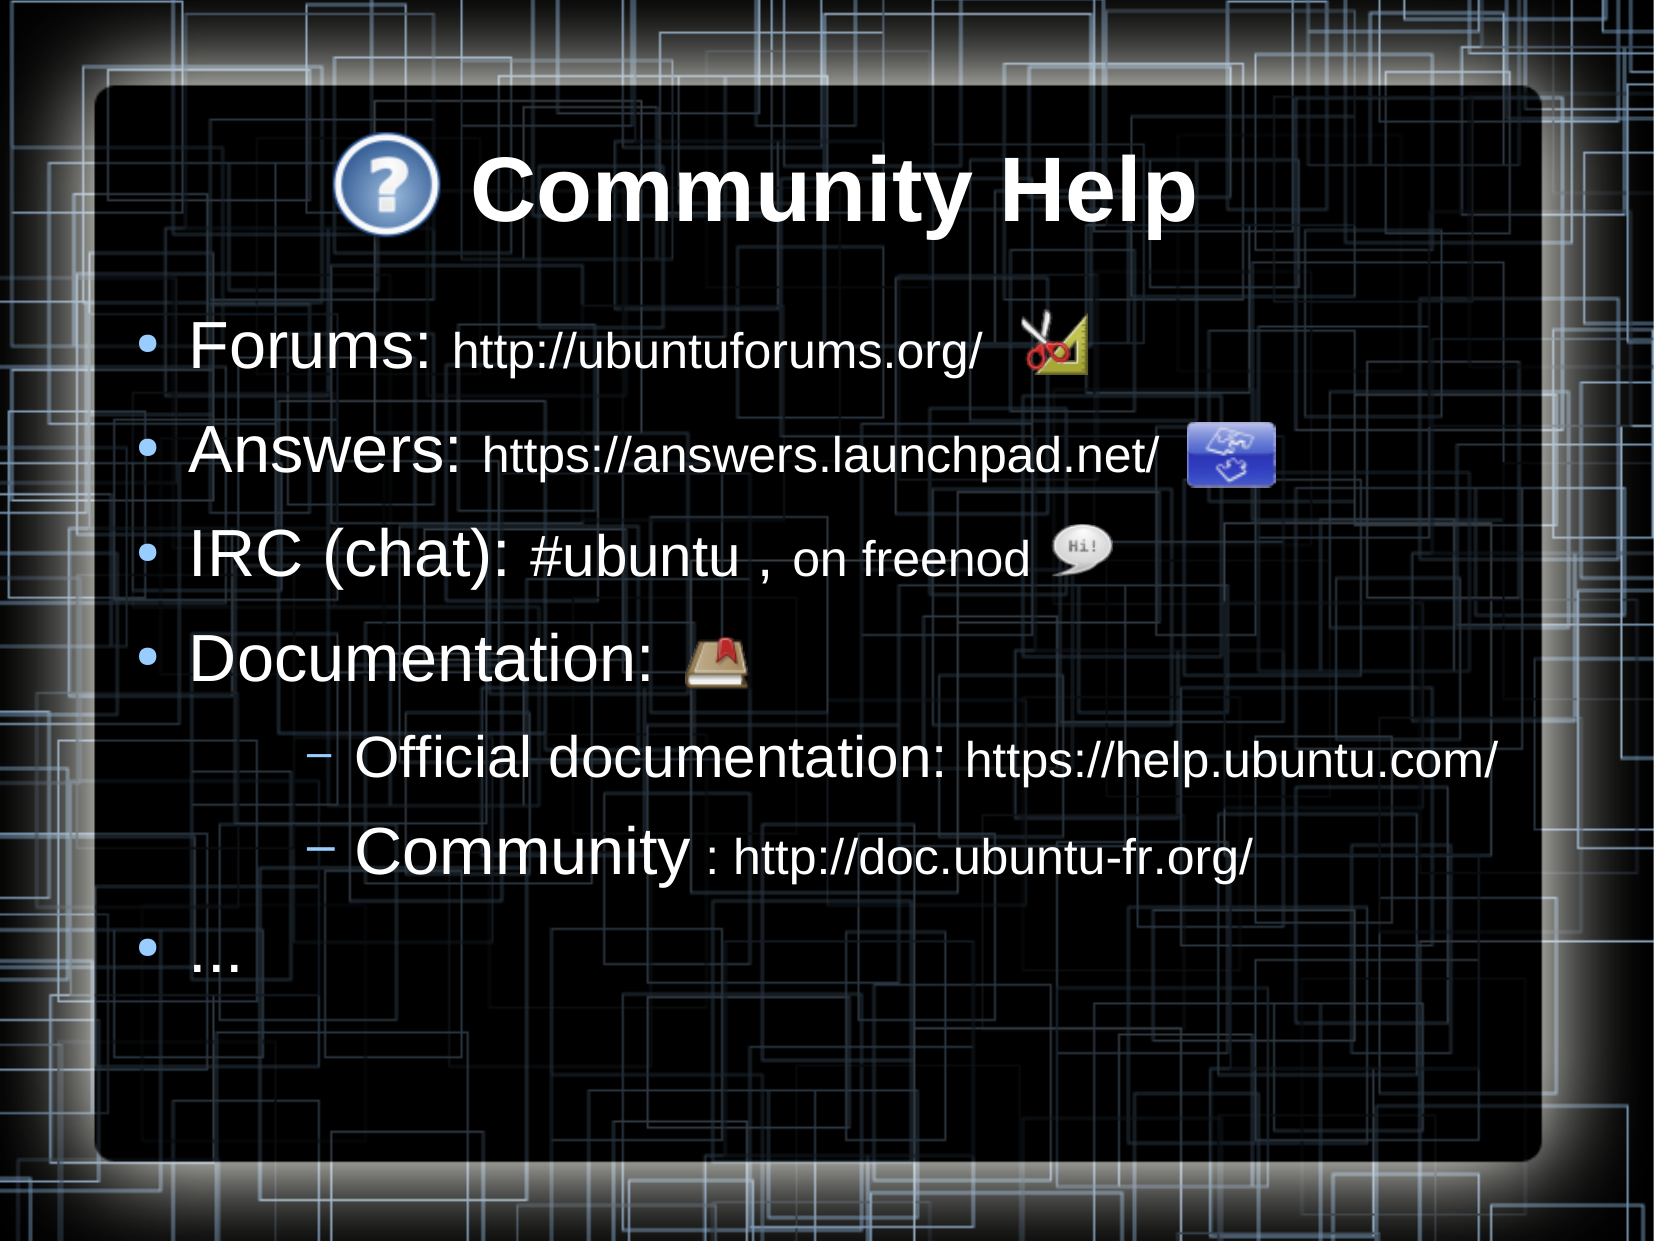

Community Help
# Forums: http://ubuntuforums.org/
Answers: https://answers.launchpad.net/
IRC (chat): #ubuntu , on freenod
Documentation:
Official documentation: https://help.ubuntu.com/
Community : http://doc.ubuntu-fr.org/
...